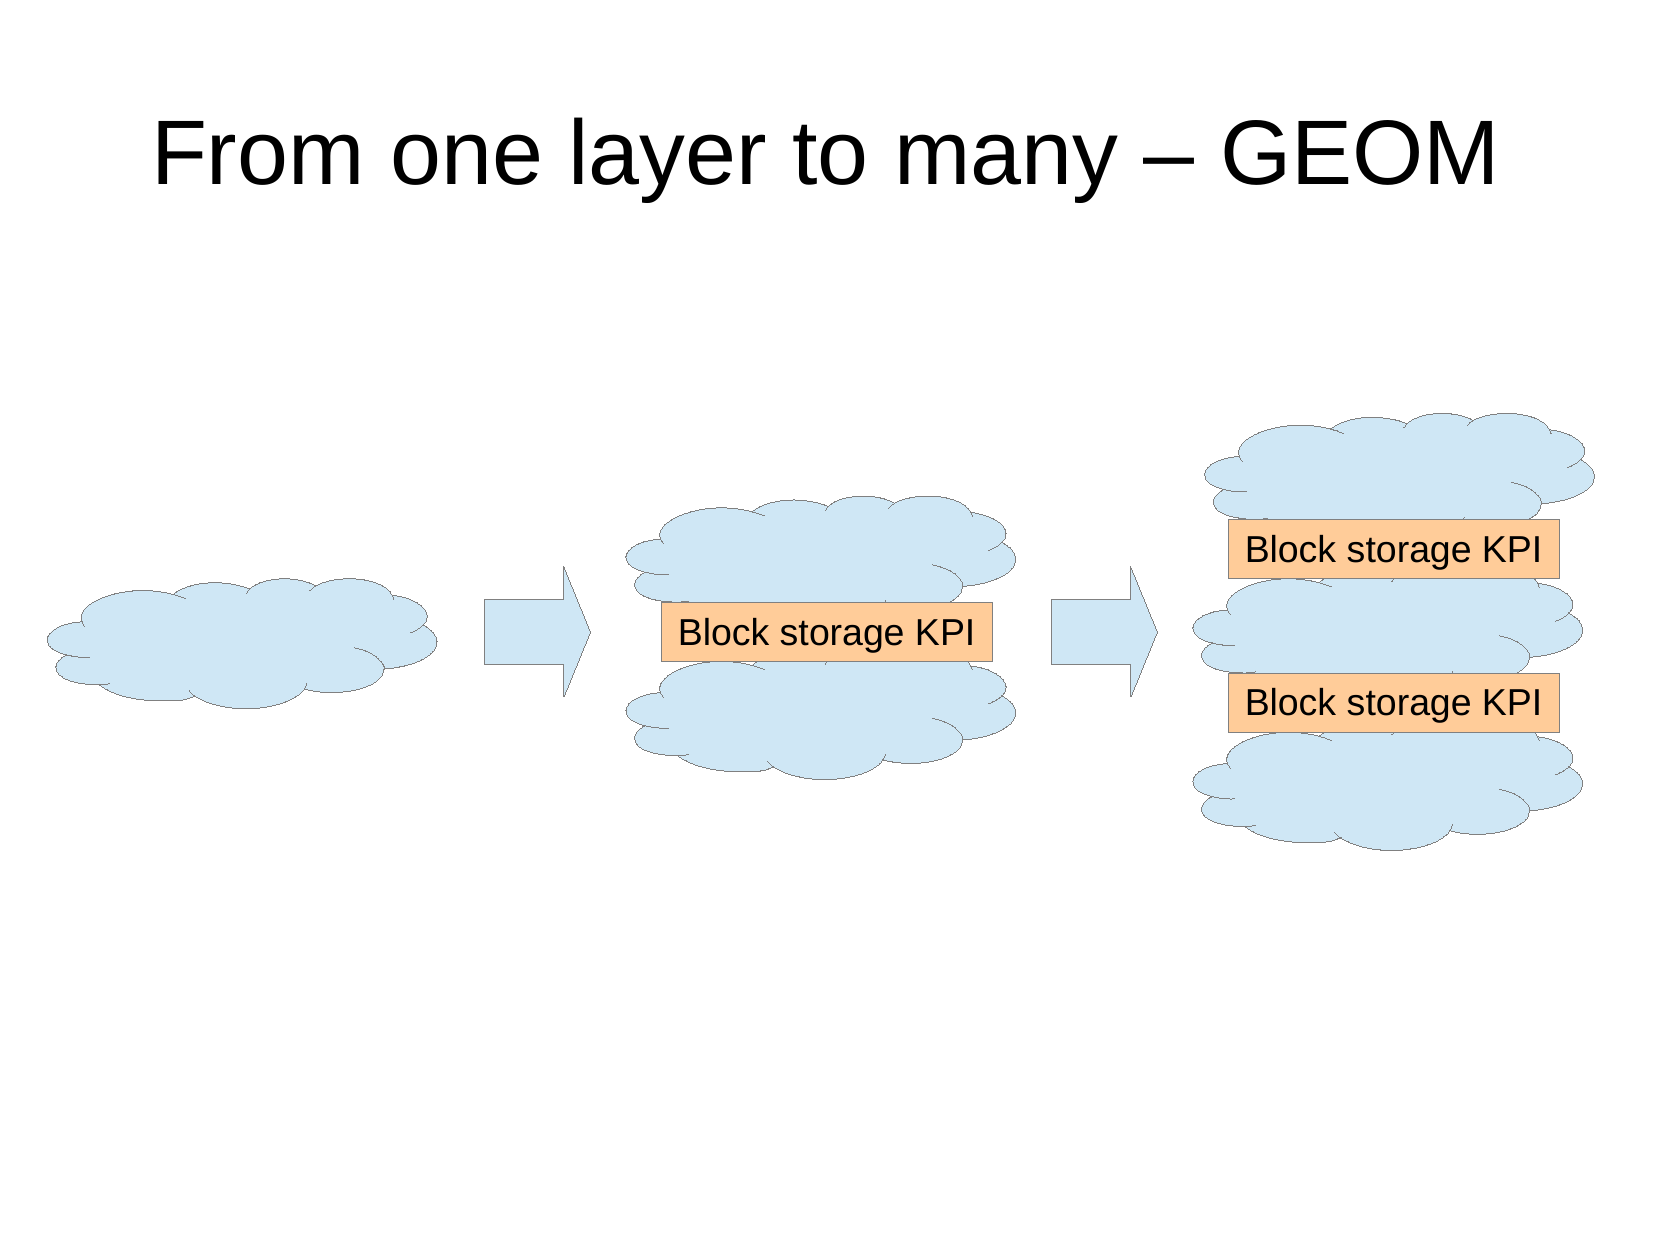

# From one layer to many – GEOM
Block storage KPI
Block storage KPI
Block storage KPI